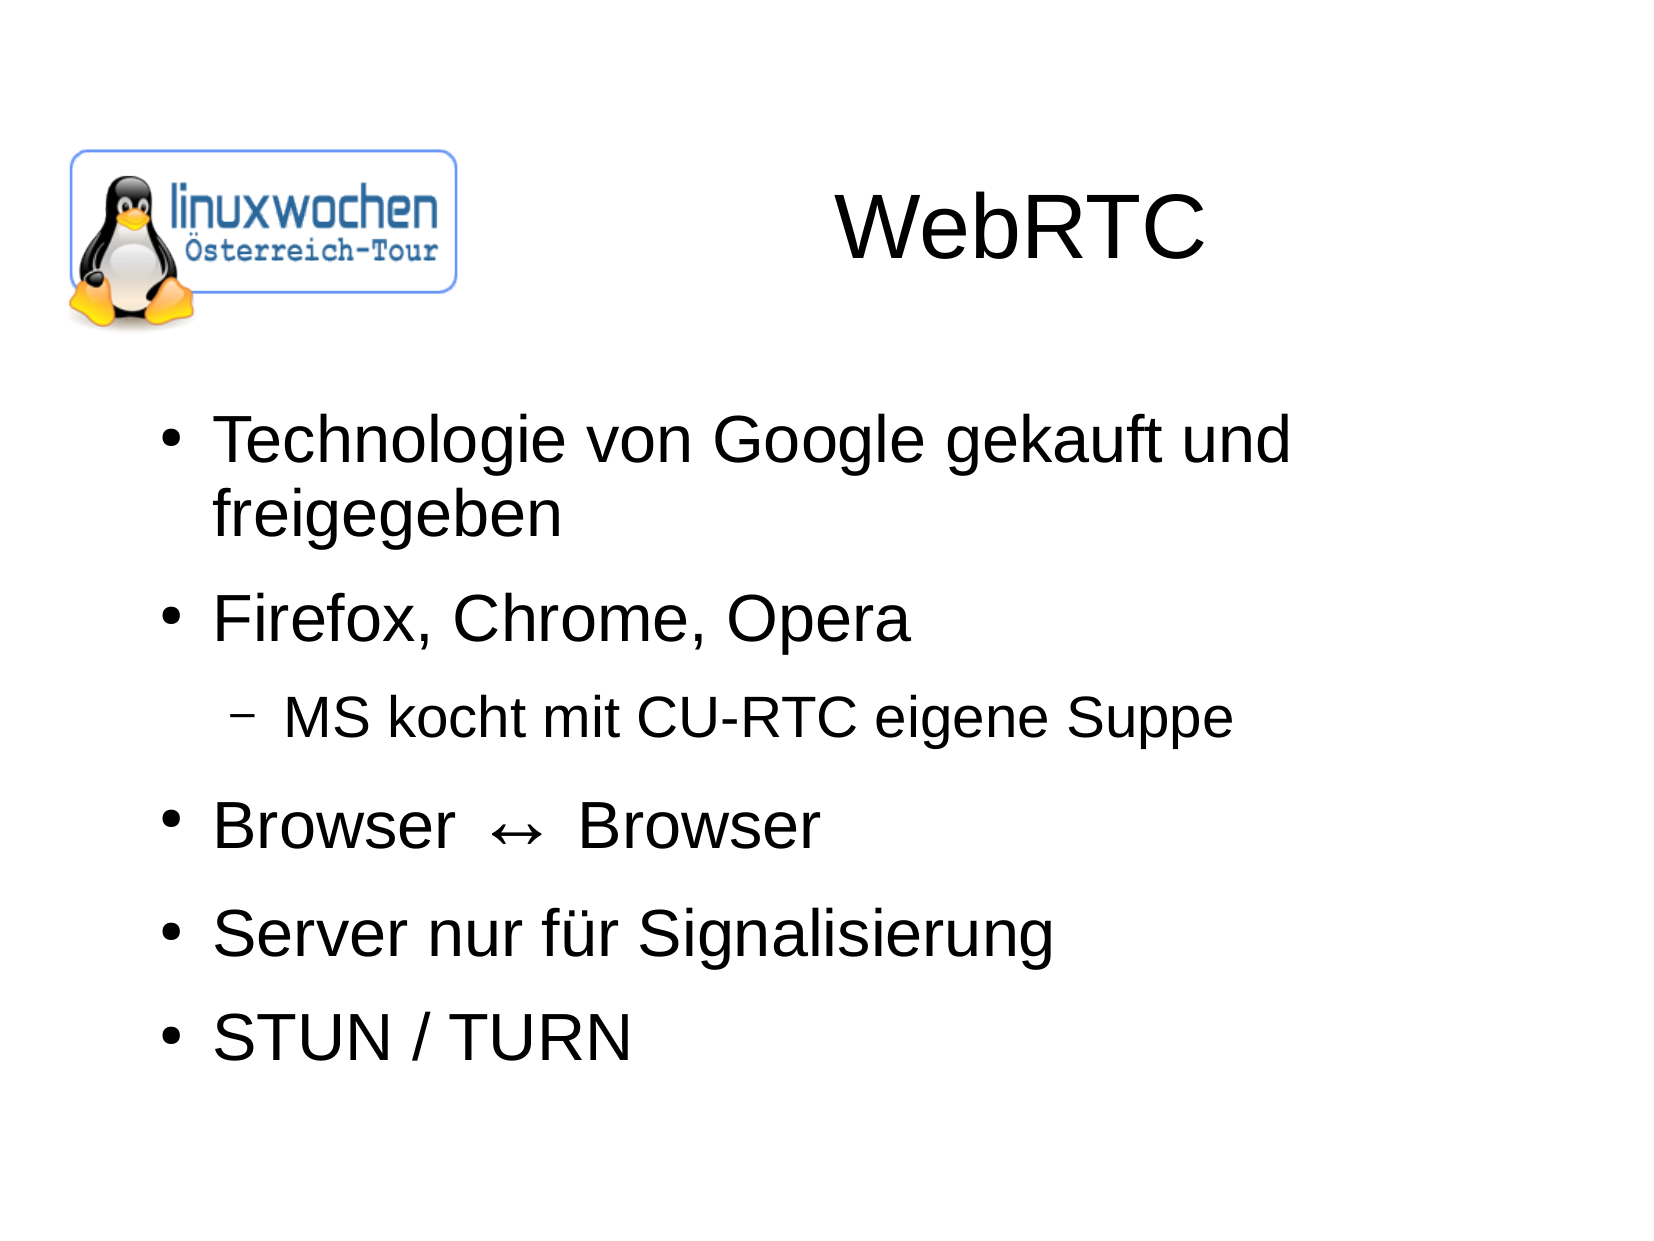

# WebRTC
Technologie von Google gekauft und freigegeben
Firefox, Chrome, Opera
MS kocht mit CU-RTC eigene Suppe
Browser ↔ Browser
Server nur für Signalisierung
STUN / TURN